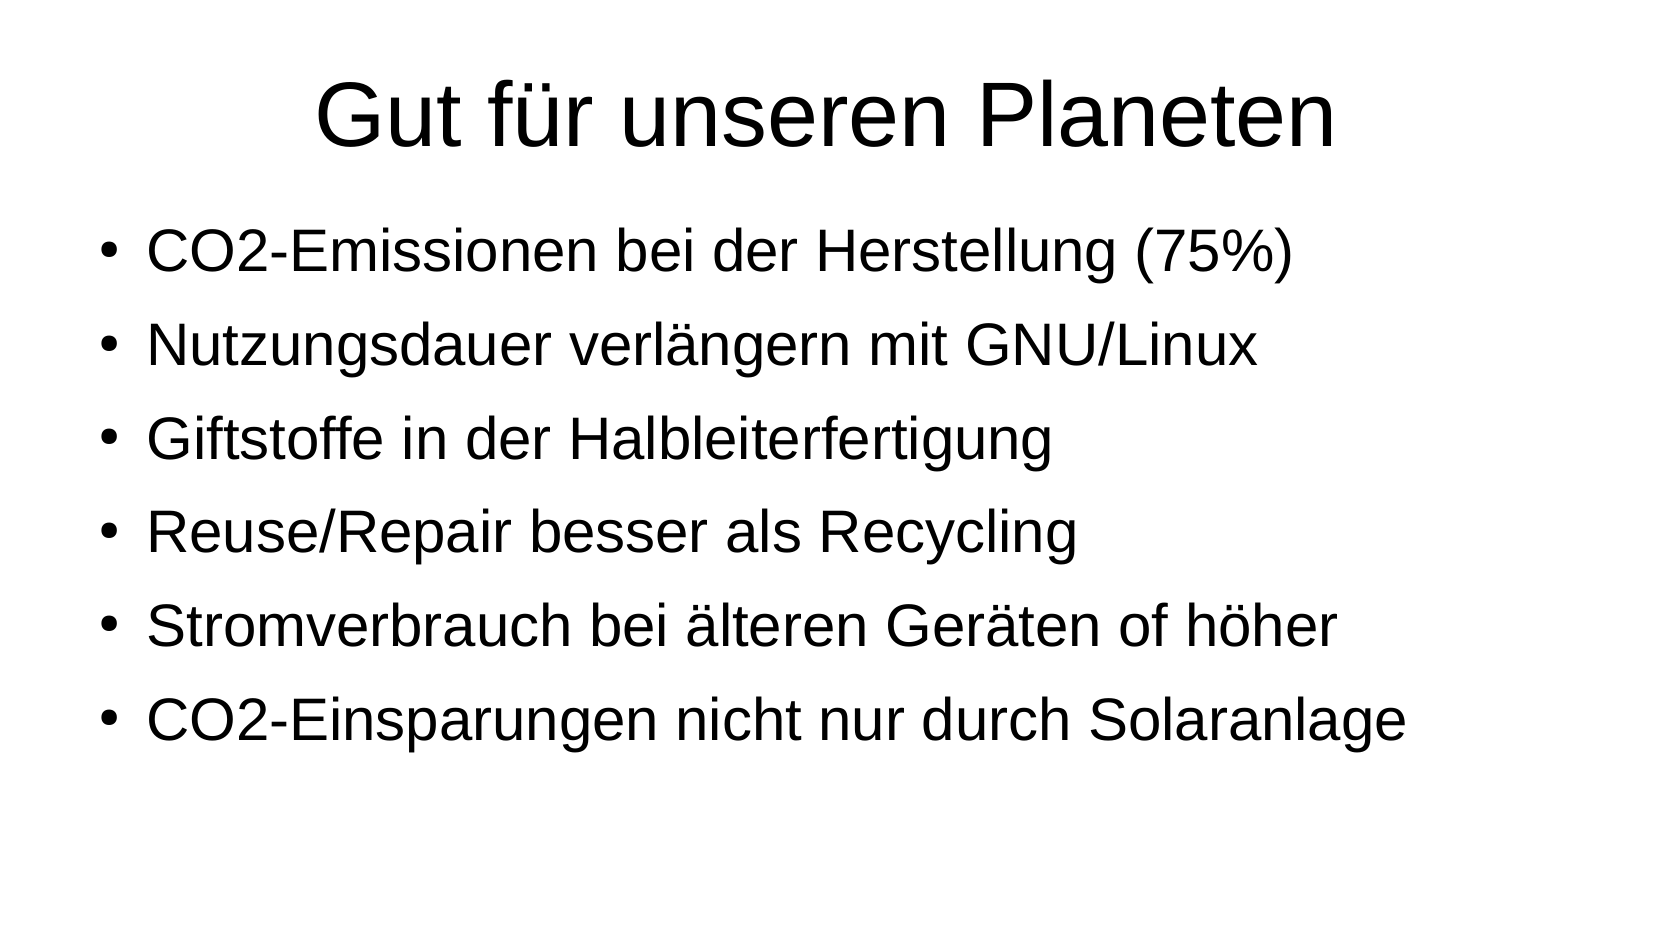

# Gut für unseren Planeten
CO2-Emissionen bei der Herstellung (75%)
Nutzungsdauer verlängern mit GNU/Linux
Giftstoffe in der Halbleiterfertigung
Reuse/Repair besser als Recycling
Stromverbrauch bei älteren Geräten of höher
CO2-Einsparungen nicht nur durch Solaranlage